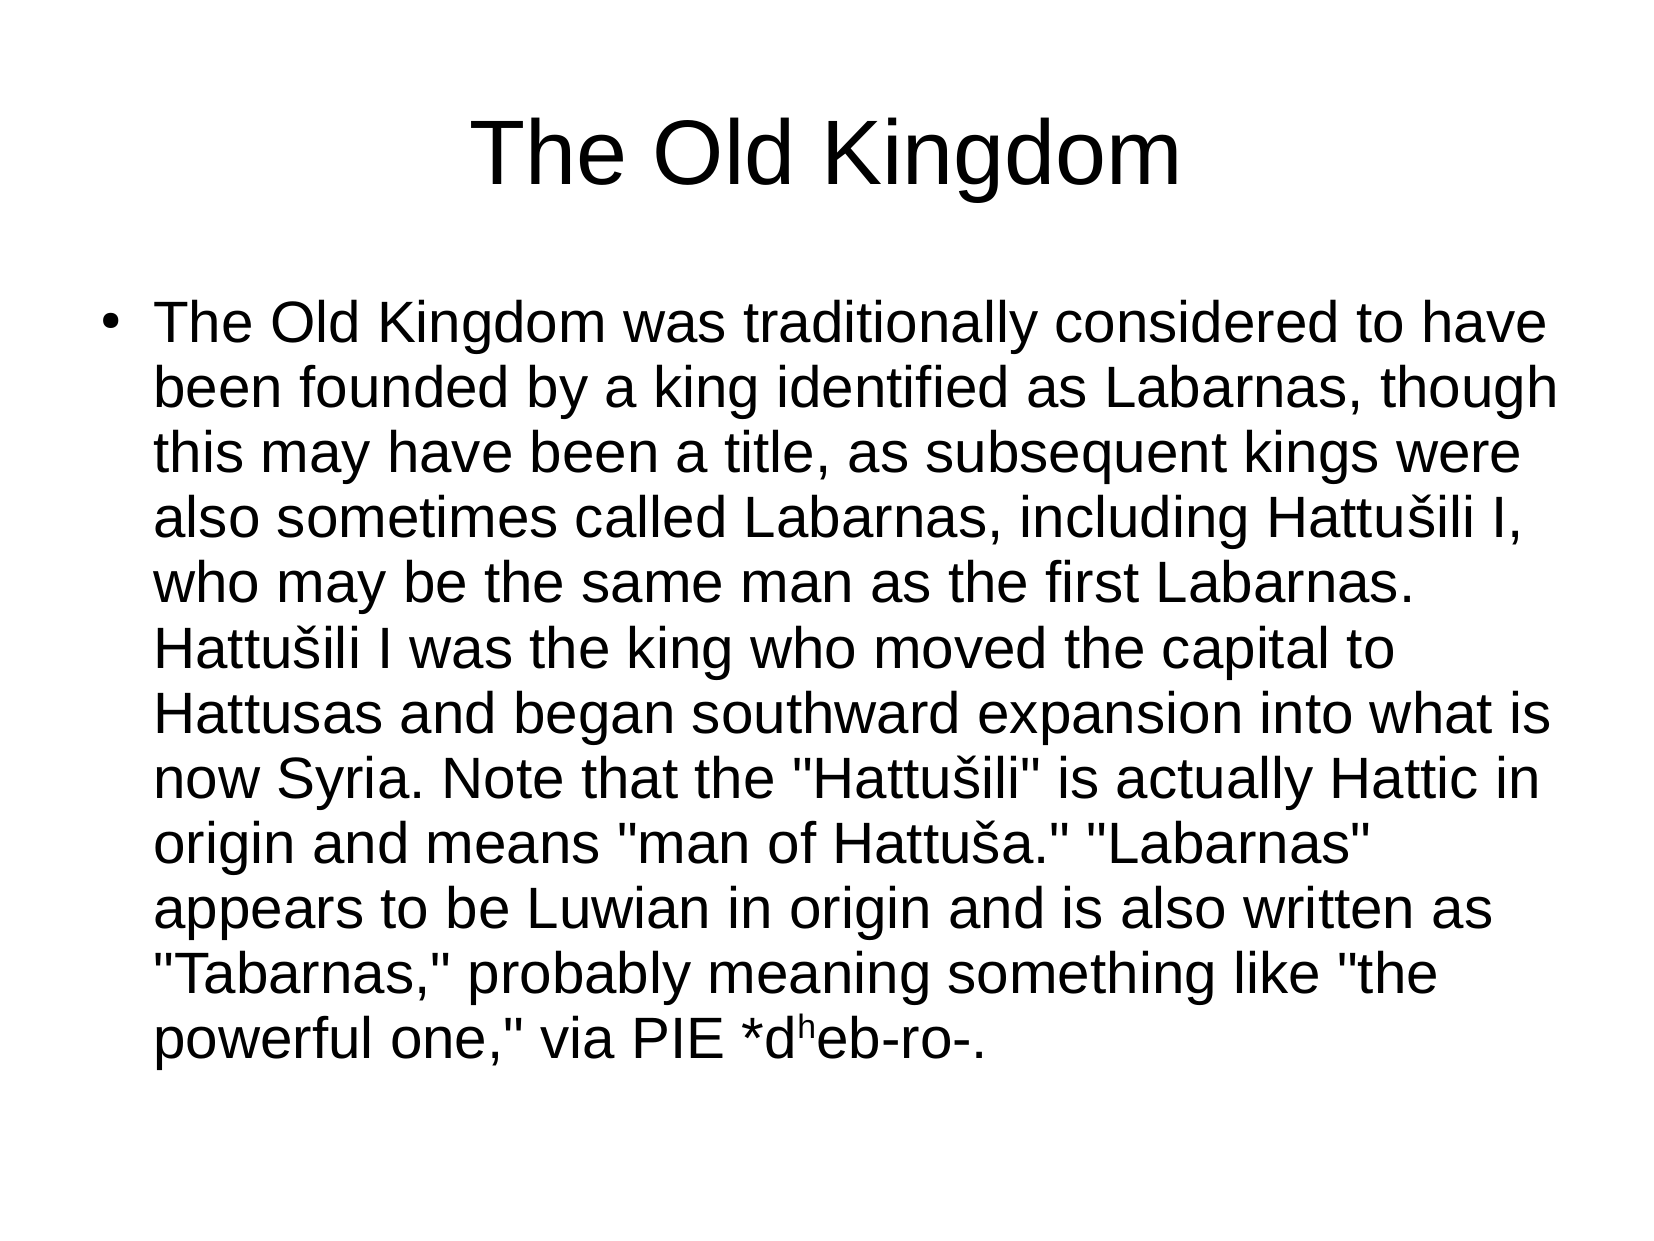

# The Old Kingdom
The Old Kingdom was traditionally considered to have been founded by a king identified as Labarnas, though this may have been a title, as subsequent kings were also sometimes called Labarnas, including Hattušili I, who may be the same man as the first Labarnas. Hattušili I was the king who moved the capital to Hattusas and began southward expansion into what is now Syria. Note that the "Hattušili" is actually Hattic in origin and means "man of Hattuša." "Labarnas" appears to be Luwian in origin and is also written as "Tabarnas," probably meaning something like "the powerful one," via PIE *dheb-ro-.